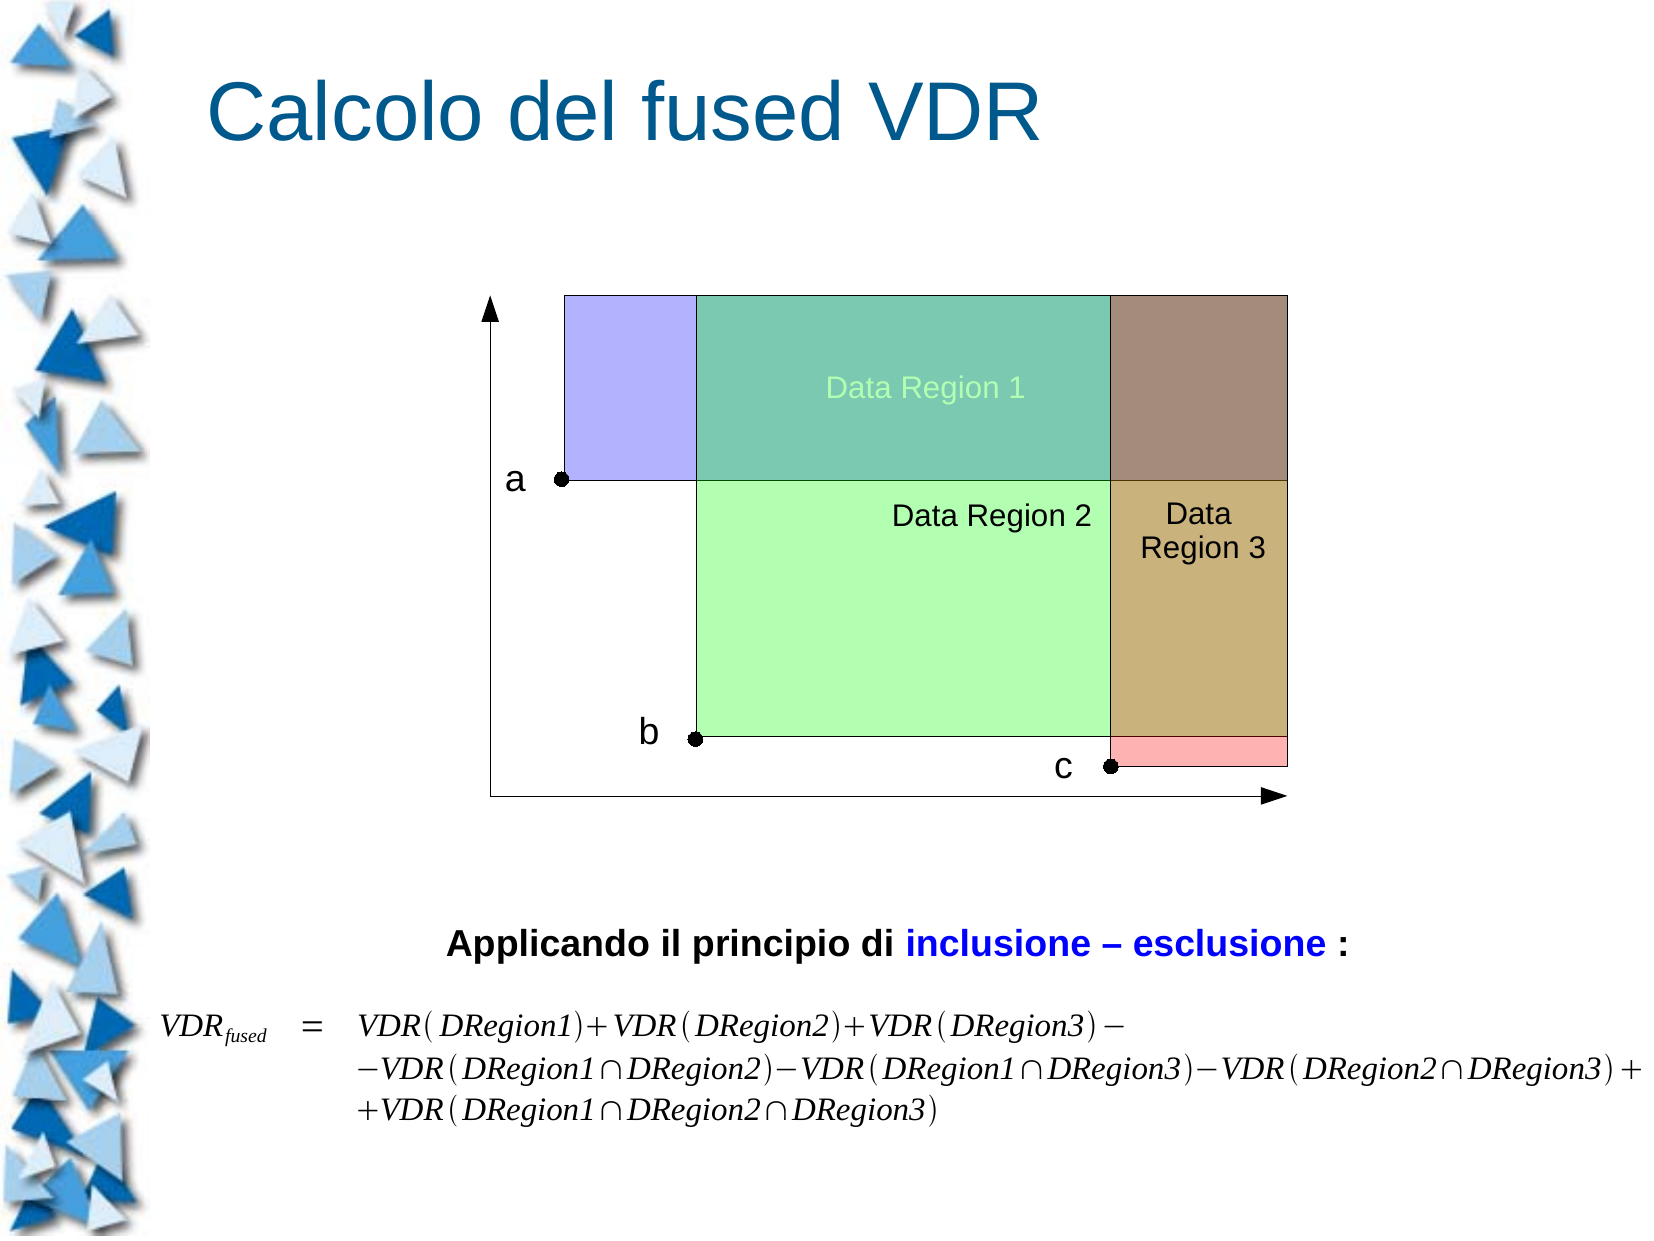

# Calcolo del fused VDR
Data Region 1
Data Region 2
Data
 Region 3
a
b
c
Applicando il principio di inclusione – esclusione :